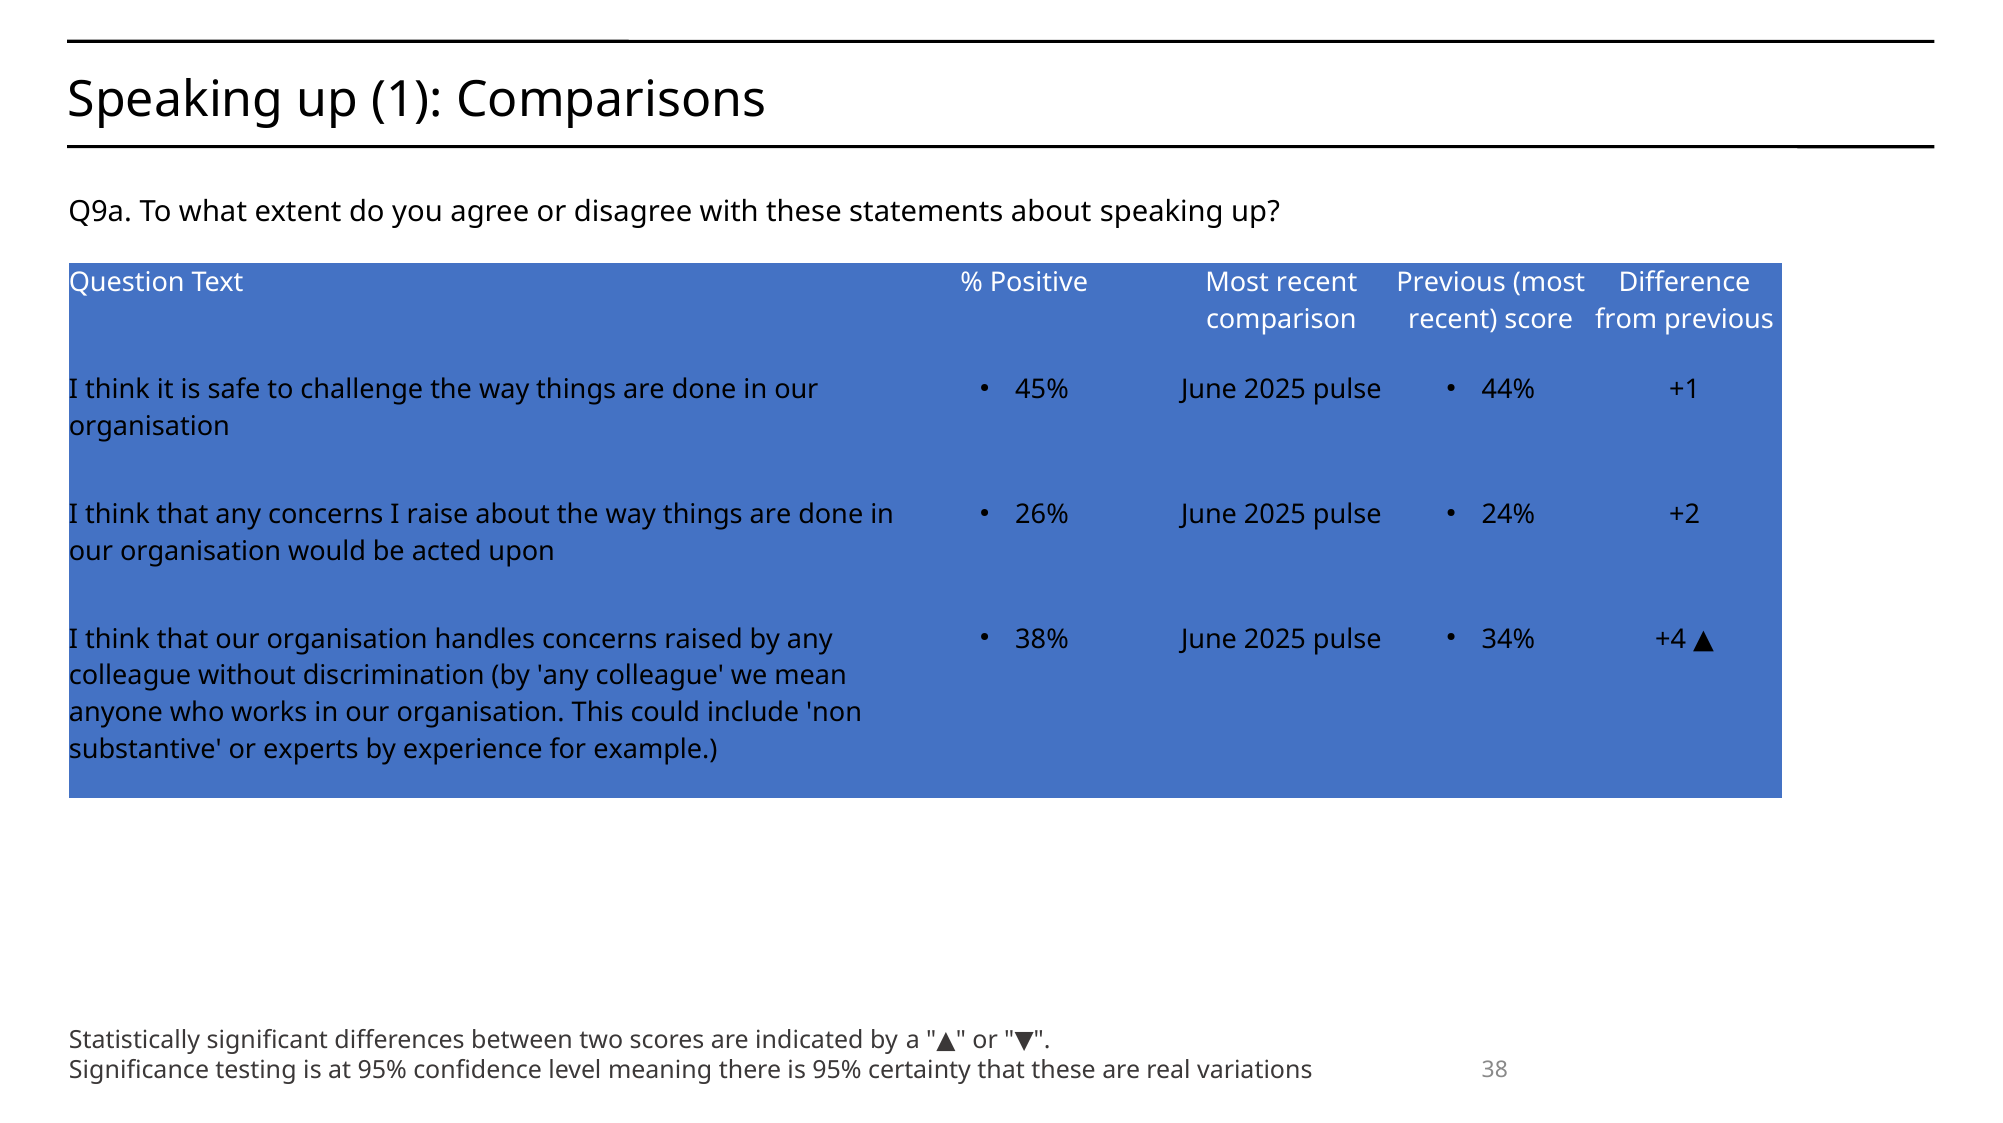

Speaking up (1): Comparisons
Q9a. To what extent do you agree or disagree with these statements about speaking up?
| Question Text | % Positive | | Most recent comparison | Previous (most recent) score | Difference from previous |
| --- | --- | --- | --- | --- | --- |
| I think it is safe to challenge the way things are done in our organisation | 45% | | June 2025 pulse | 44% | +1 |
| I think that any concerns I raise about the way things are done in our organisation would be acted upon | 26% | | June 2025 pulse | 24% | +2 |
| I think that our organisation handles concerns raised by any colleague without discrimination (by 'any colleague' we mean anyone who works in our organisation. This could include 'non substantive' or experts by experience for example.) | 38% | | June 2025 pulse | 34% | +4 ▲ |
Statistically significant differences between two scores are indicated by a "▲" or "▼".
Significance testing is at 95% confidence level meaning there is 95% certainty that these are real variations
6